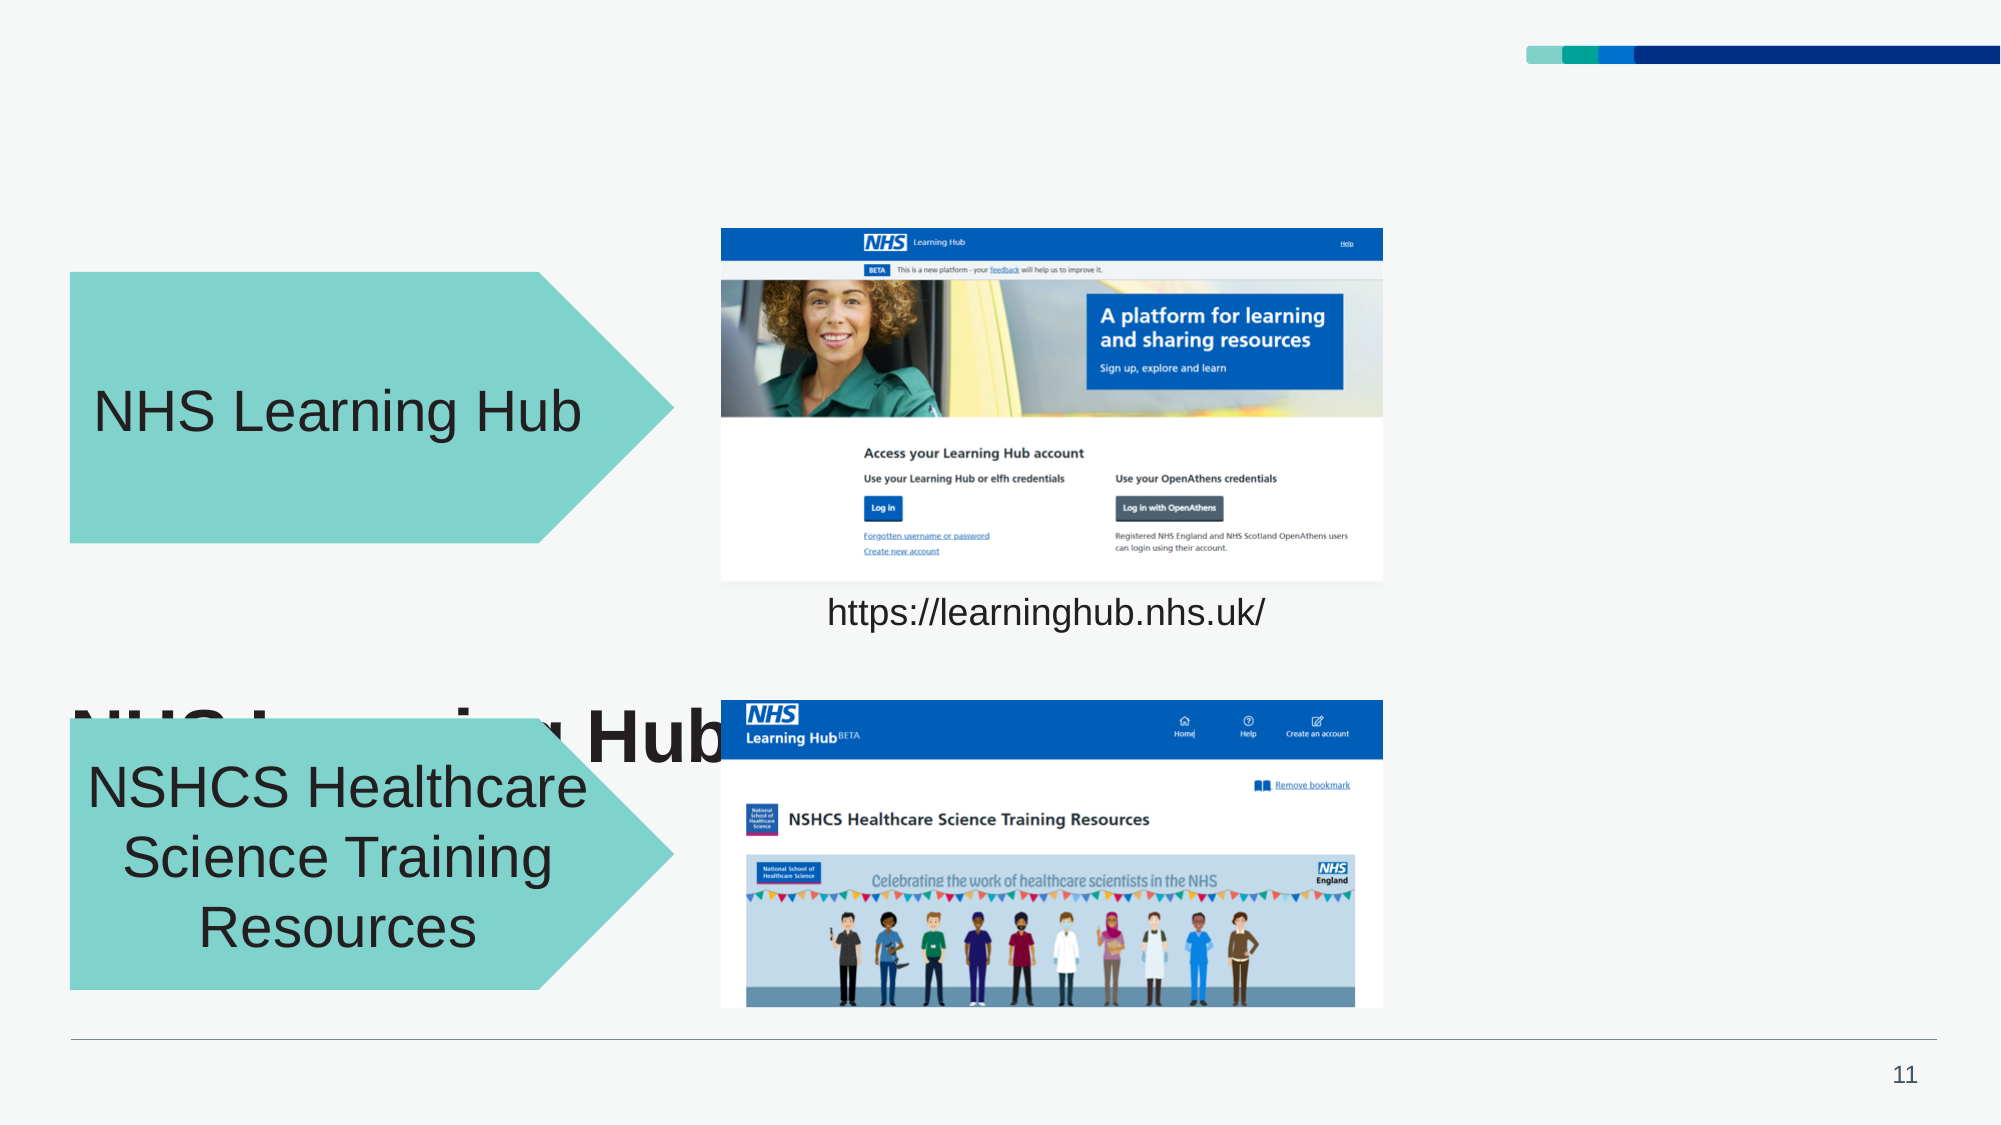

NHS Learning Hub
# NHS Learning Hub
https://learninghub.nhs.uk/
NSHCS Healthcare Science Training Resources